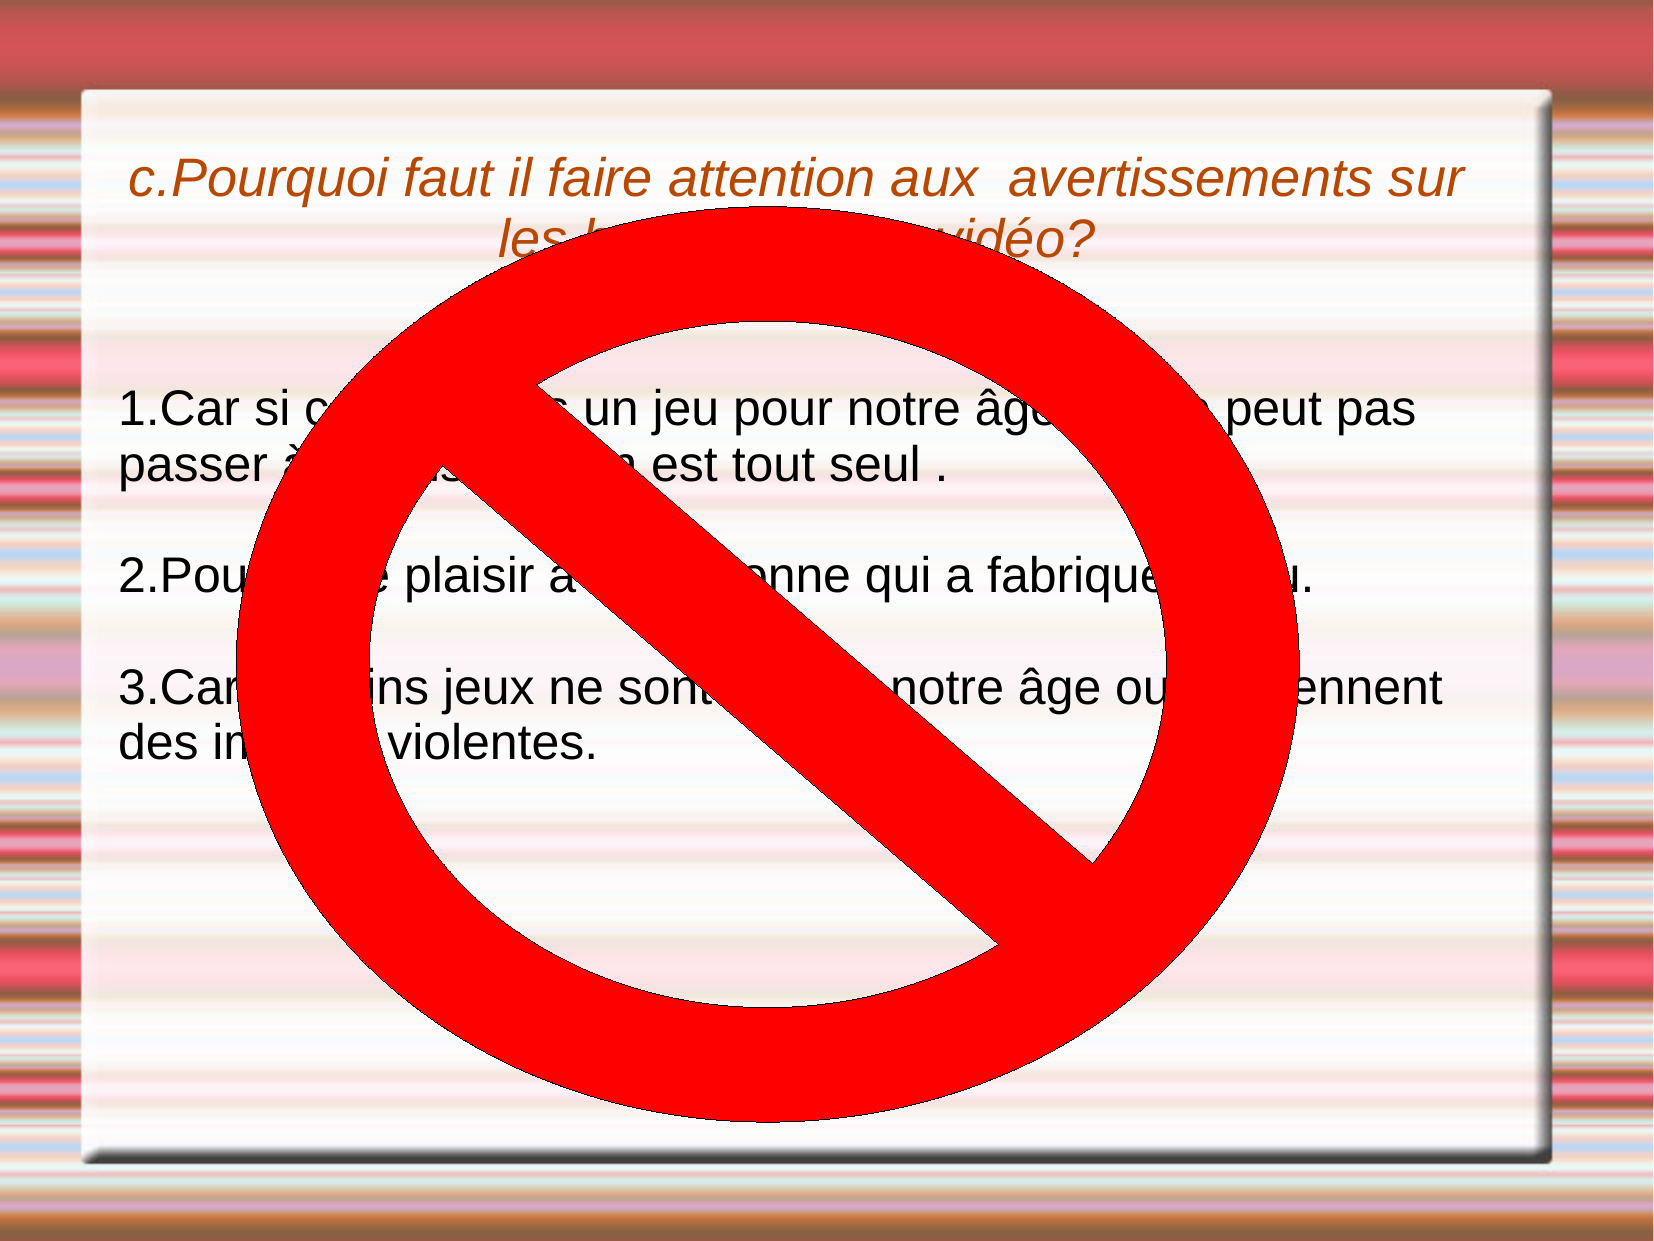

c.Pourquoi faut il faire attention aux avertissements sur les boîtes de jeux vidéo?
1.Car si ce n'est pas un jeu pour notre âge, on ne peut pas passer à la caisse si on est tout seul .
2.Pour faire plaisir à la personne qui a fabriqué le jeu.
3.Car certains jeux ne sont pas de notre âge ou contiennent des images violentes.